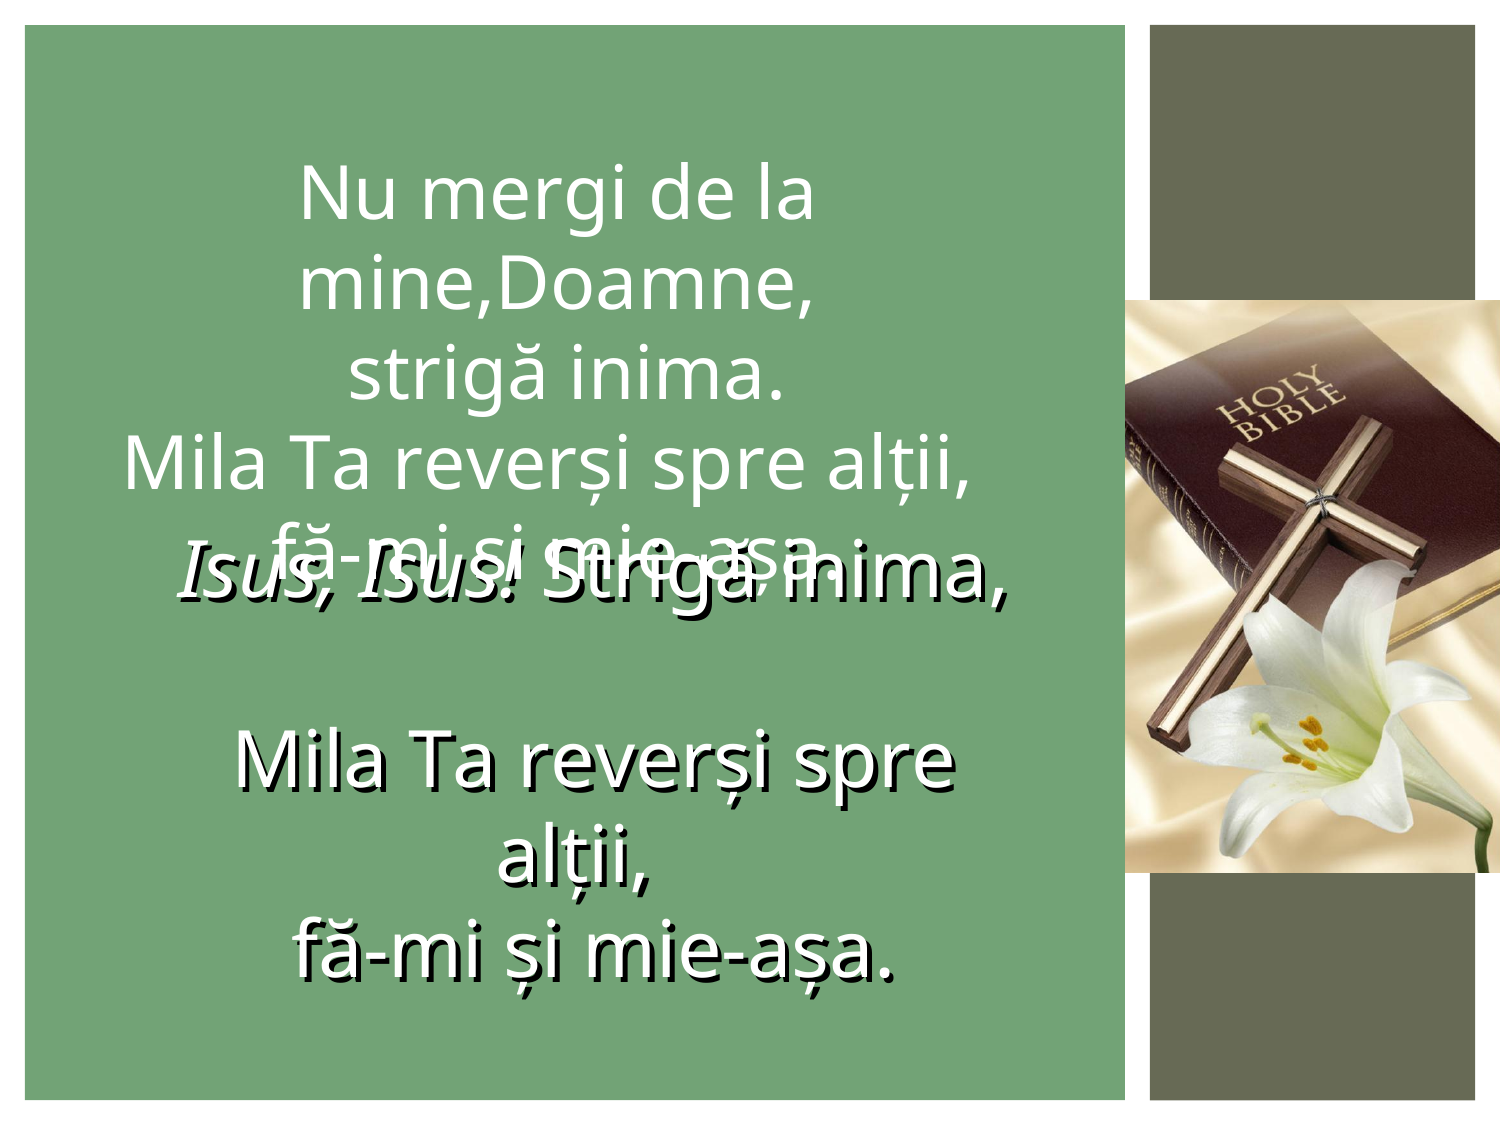

Nu mergi de la mine,Doamne,
 strigă inima.
Mila Ta reverşi spre alţii,
fă‑mi şi mie‑aşa.
Isus, Isus! Strigă inima,
Mila Ta reverşi spre alţii,
fă‑mi şi mie‑aşa.